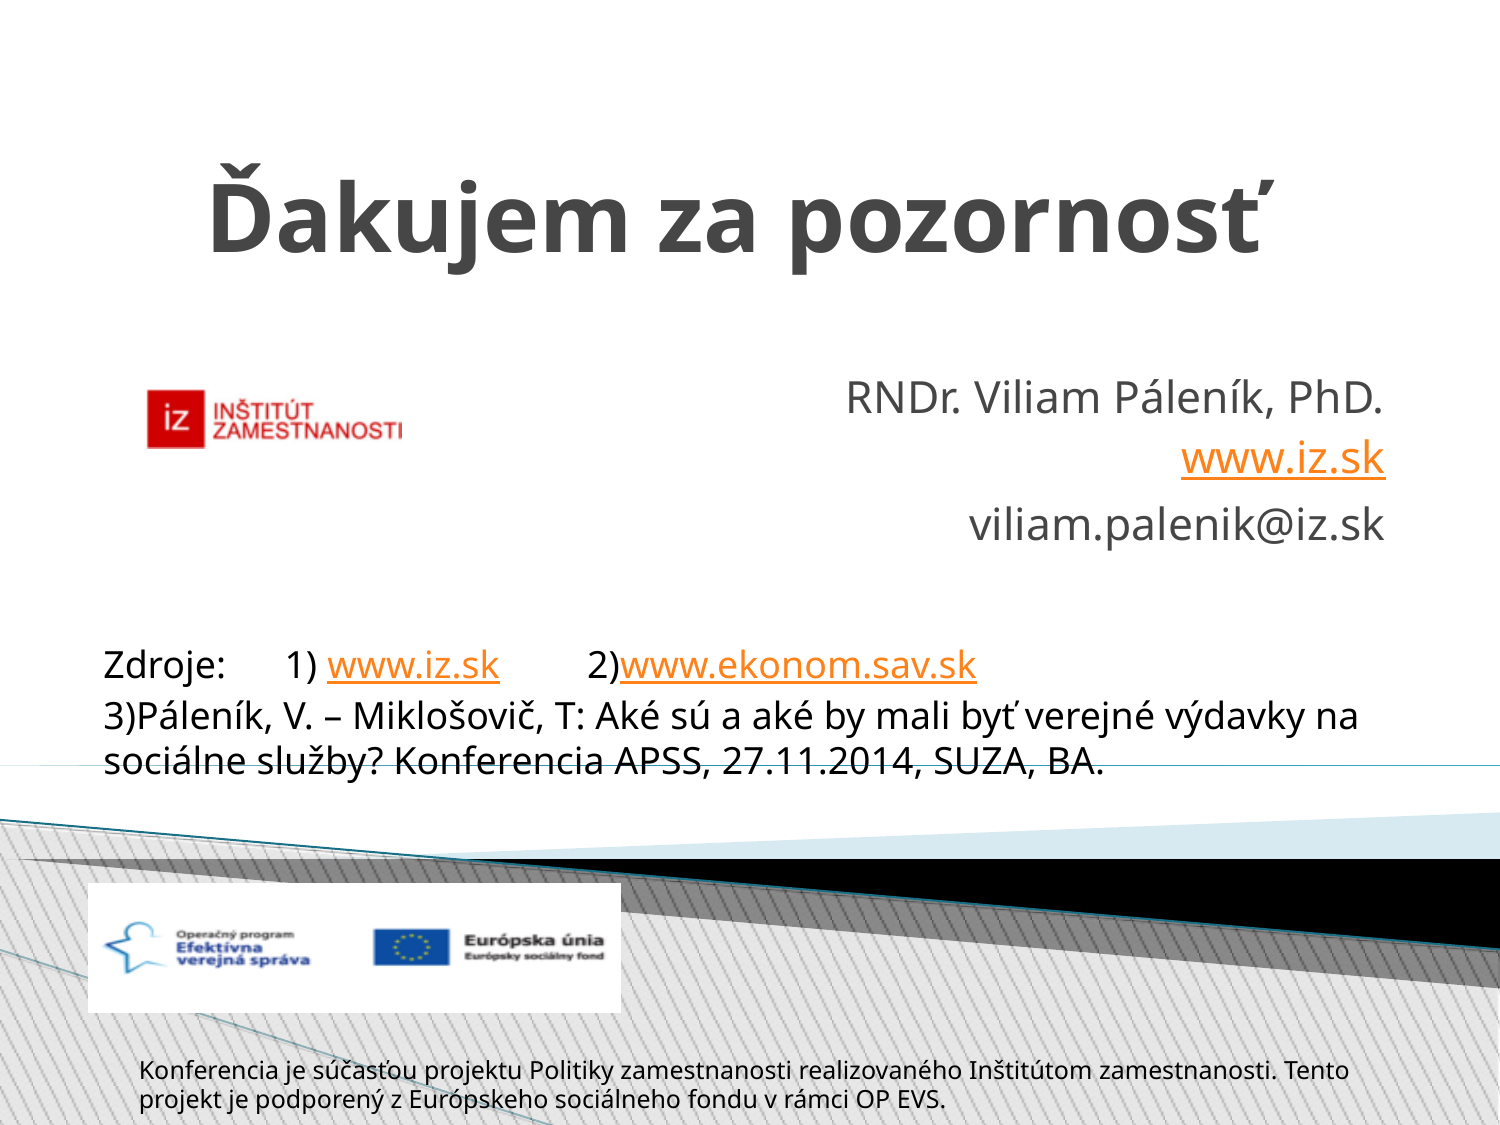

Ďakujem za pozornosť
RNDr. Viliam Páleník, PhD.
www.iz.sk
viliam.palenik@iz.sk
Zdroje: 1) www.iz.sk 2)www.ekonom.sav.sk
3)Páleník, V. – Miklošovič, T: Aké sú a aké by mali byť verejné výdavky na sociálne služby? Konferencia APSS, 27.11.2014, SUZA, BA.
Konferencia je súčasťou projektu Politiky zamestnanosti realizovaného Inštitútom zamestnanosti. Tento projekt je podporený z Európskeho sociálneho fondu v rámci OP EVS.